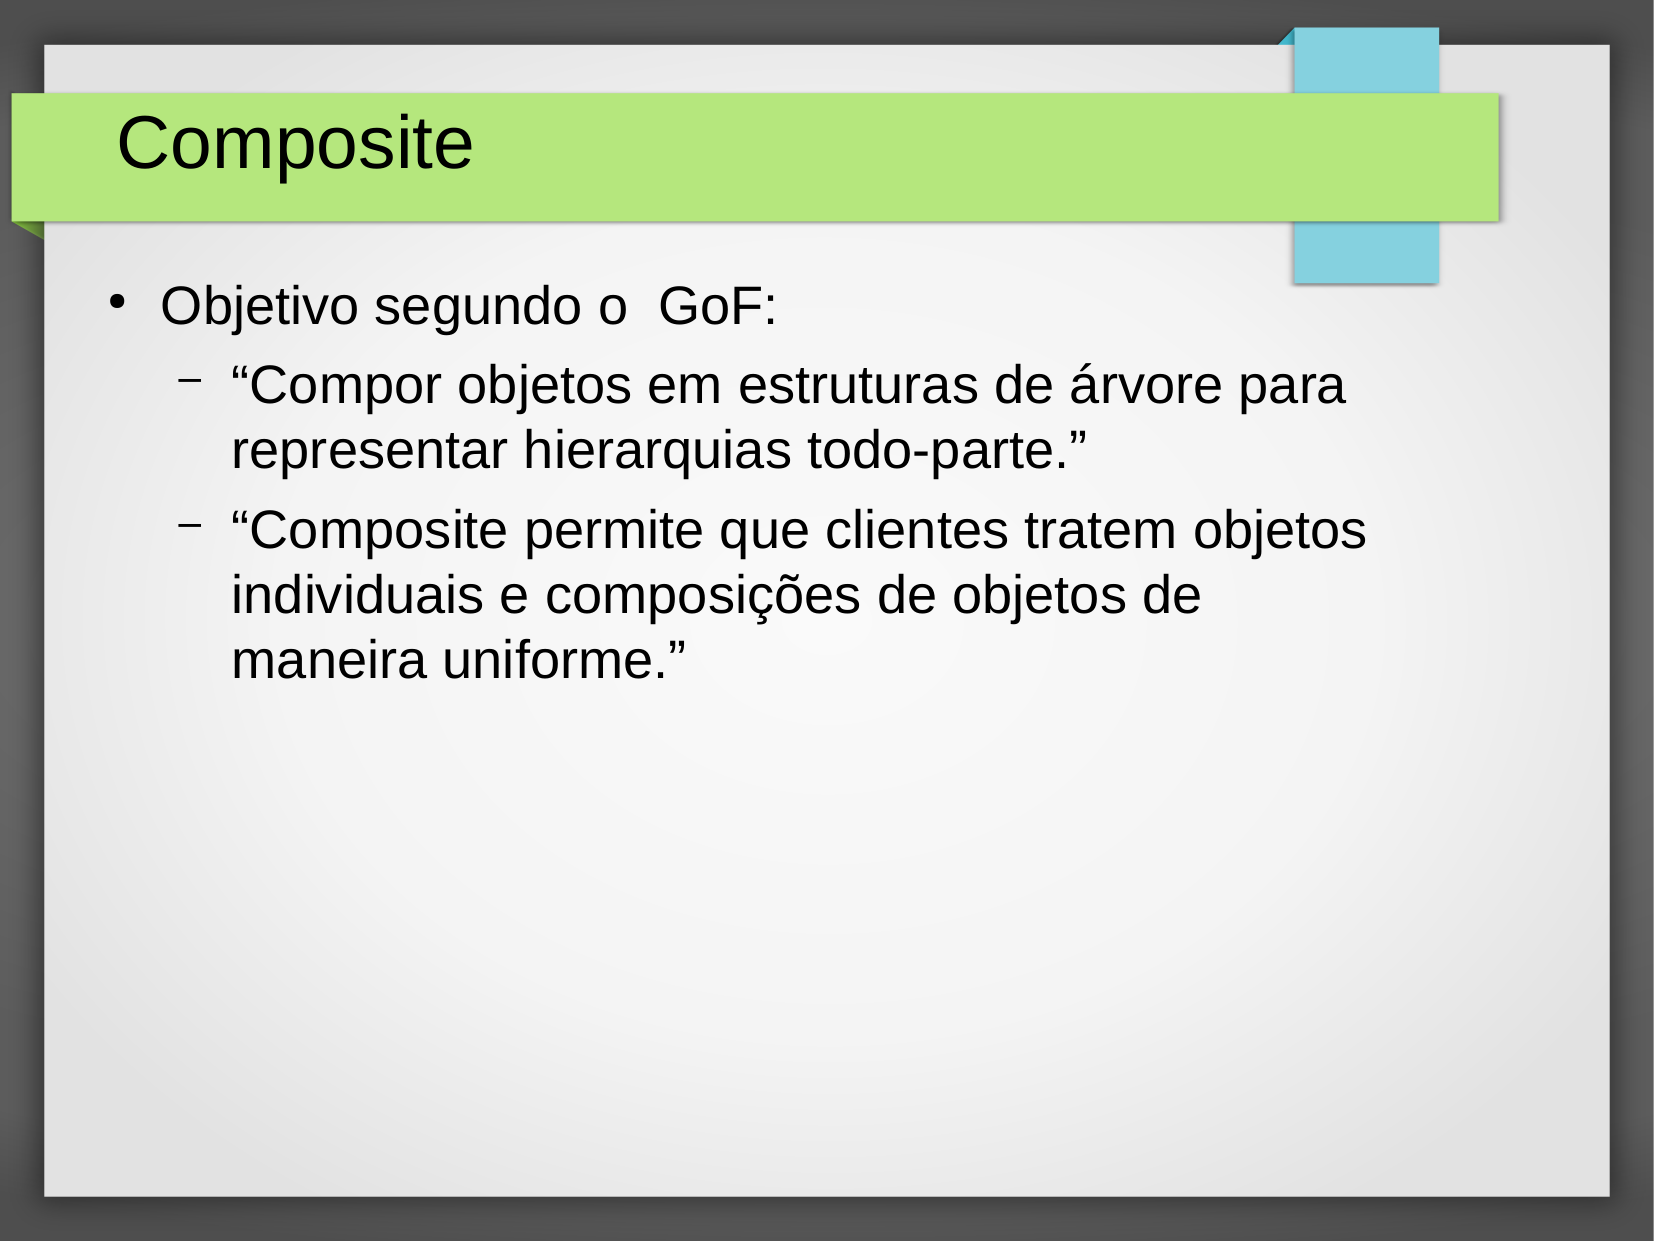

# Composite
Objetivo segundo o GoF:
“Compor objetos em estruturas de árvore para representar hierarquias todo-parte.”
“Composite permite que clientes tratem objetos individuais e composições de objetos de maneira uniforme.”